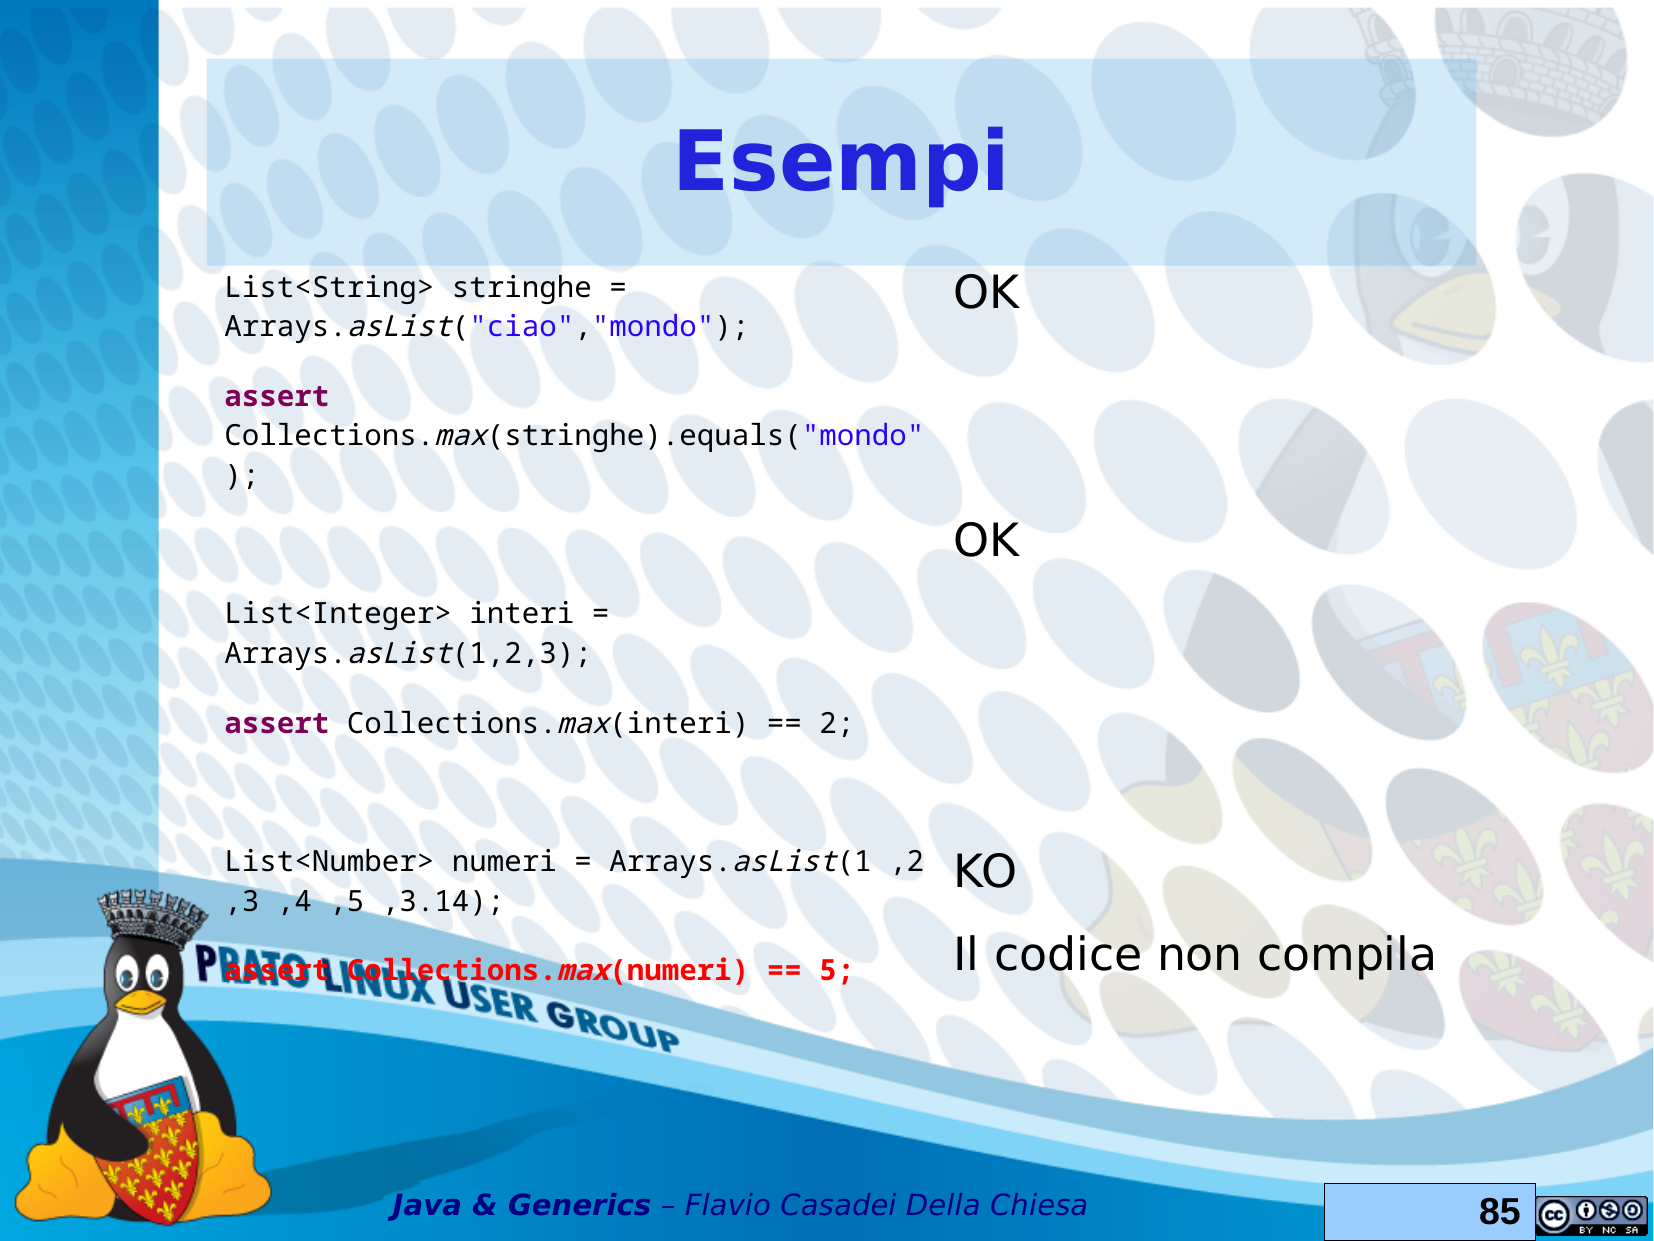

# Esempi
List<String> stringhe = Arrays.asList("ciao","mondo");
assert Collections.max(stringhe).equals("mondo");
List<Integer> interi = Arrays.asList(1,2,3);
assert Collections.max(interi) == 2;
List<Number> numeri = Arrays.asList(1 ,2 ,3 ,4 ,5 ,3.14);
assert Collections.max(numeri) == 5;
OK
OK
KO
Il codice non compila